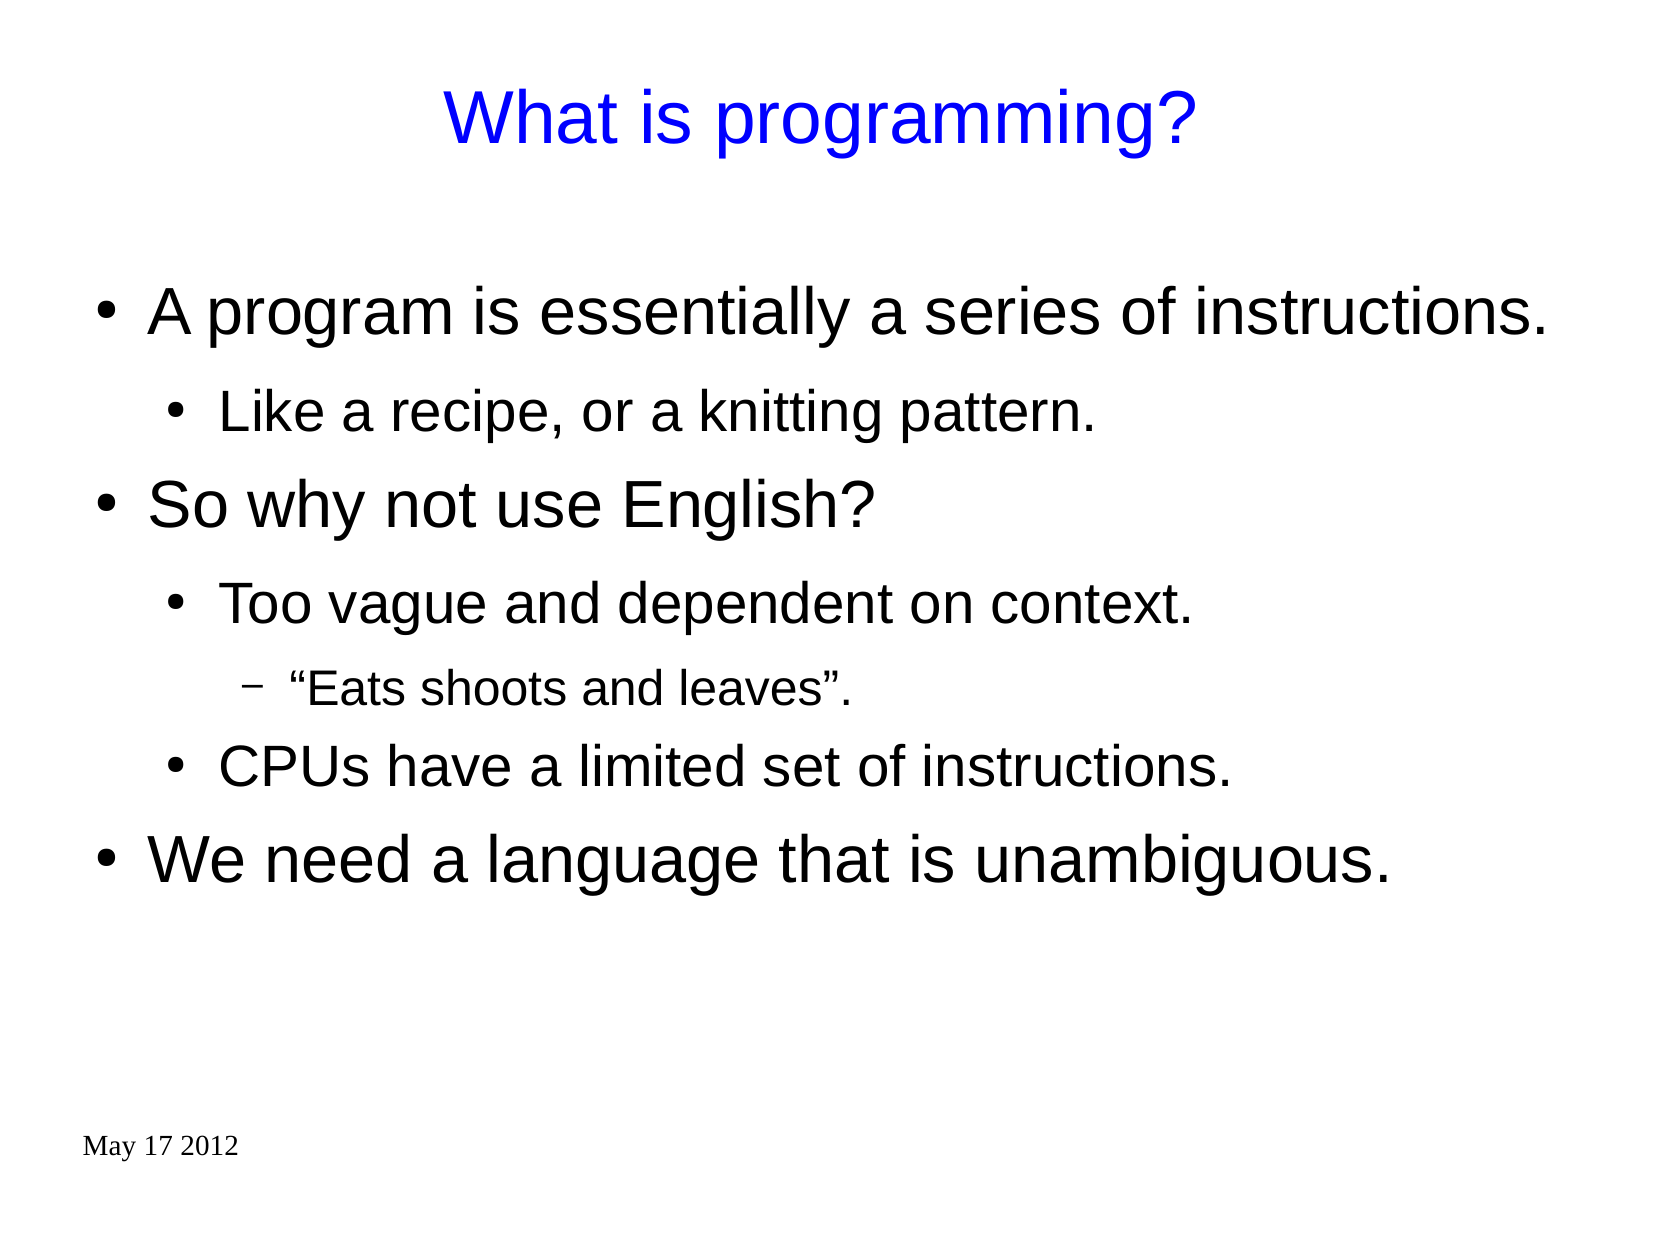

# What is programming?
A program is essentially a series of instructions.
Like a recipe, or a knitting pattern.
So why not use English?
Too vague and dependent on context.
“Eats shoots and leaves”.
CPUs have a limited set of instructions.
We need a language that is unambiguous.
May 17 2012